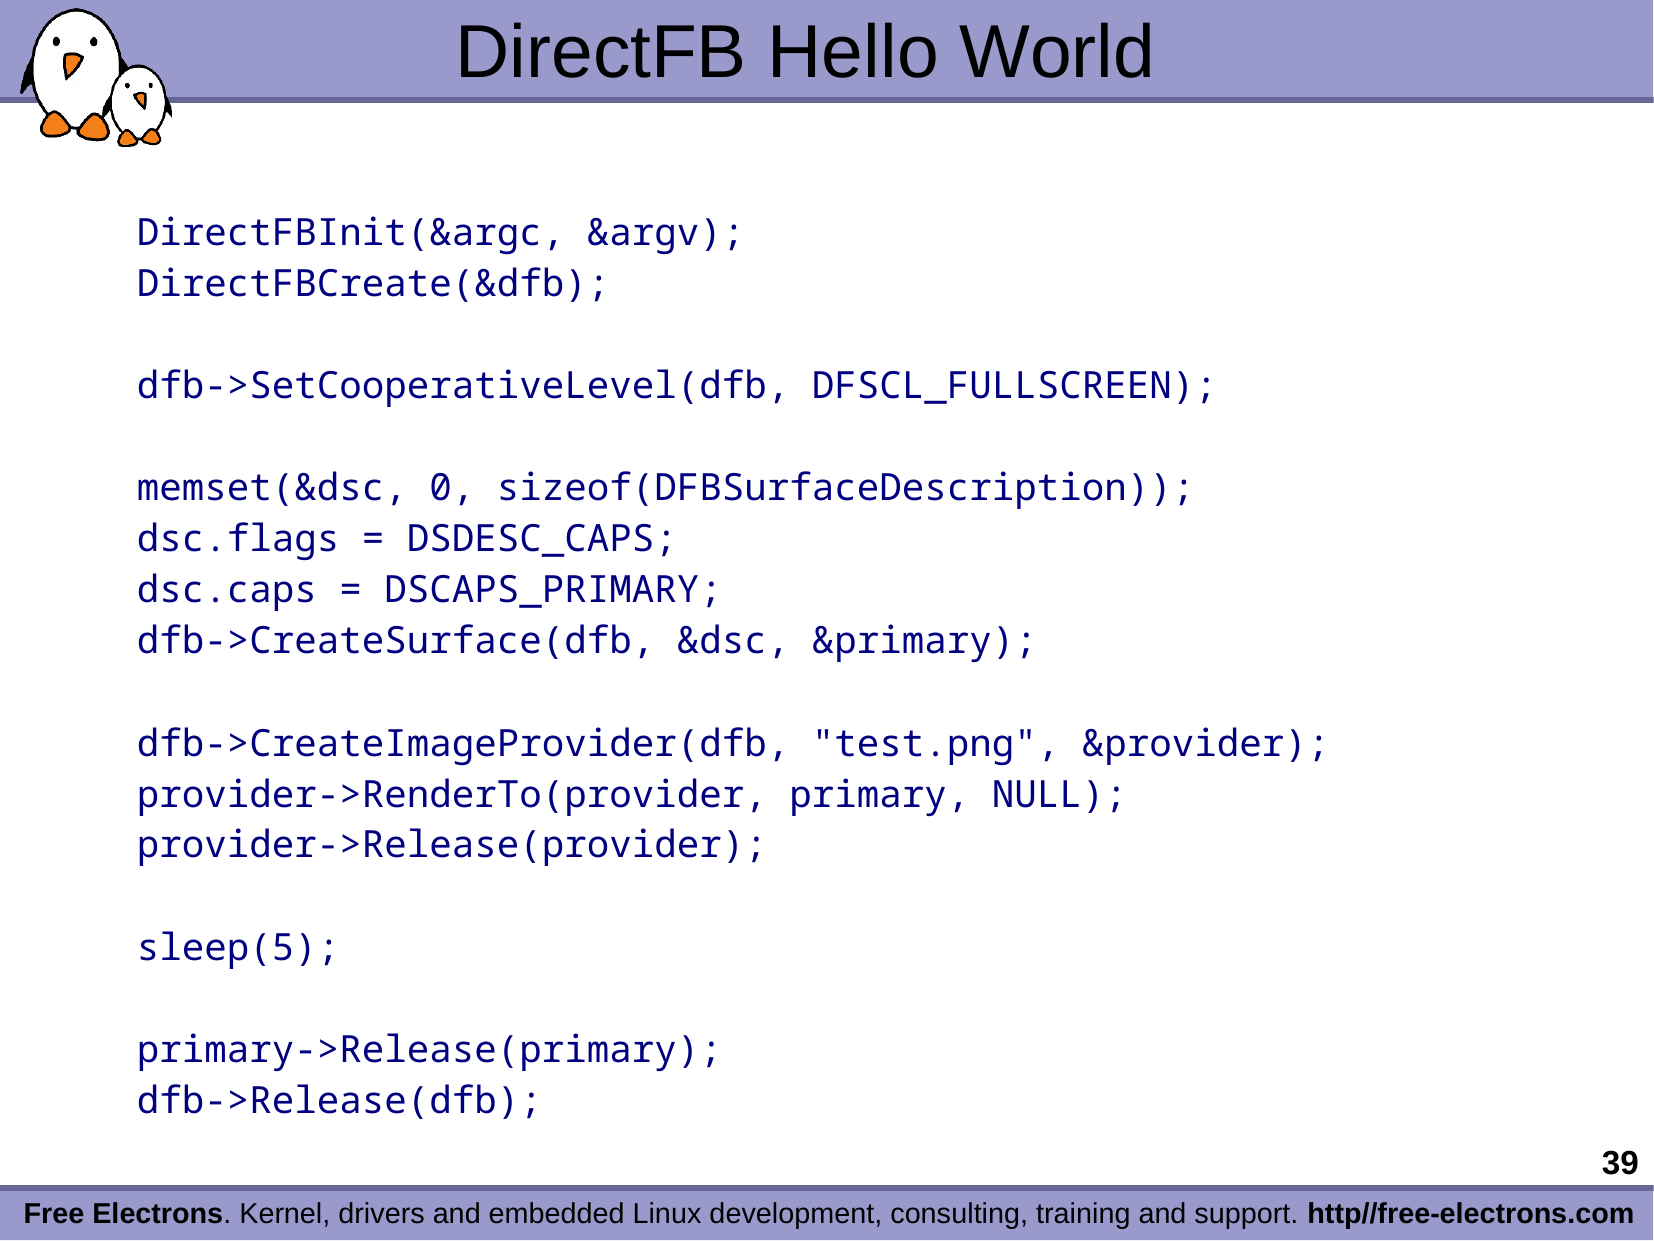

# DirectFB Hello World
 DirectFBInit(&argc, &argv);
 DirectFBCreate(&dfb);
 dfb->SetCooperativeLevel(dfb, DFSCL_FULLSCREEN);
 memset(&dsc, 0, sizeof(DFBSurfaceDescription));
 dsc.flags = DSDESC_CAPS;
 dsc.caps = DSCAPS_PRIMARY;
 dfb->CreateSurface(dfb, &dsc, &primary);
 dfb->CreateImageProvider(dfb, "test.png", &provider);
 provider->RenderTo(provider, primary, NULL);
 provider->Release(provider);
 sleep(5);
 primary->Release(primary);
 dfb->Release(dfb);